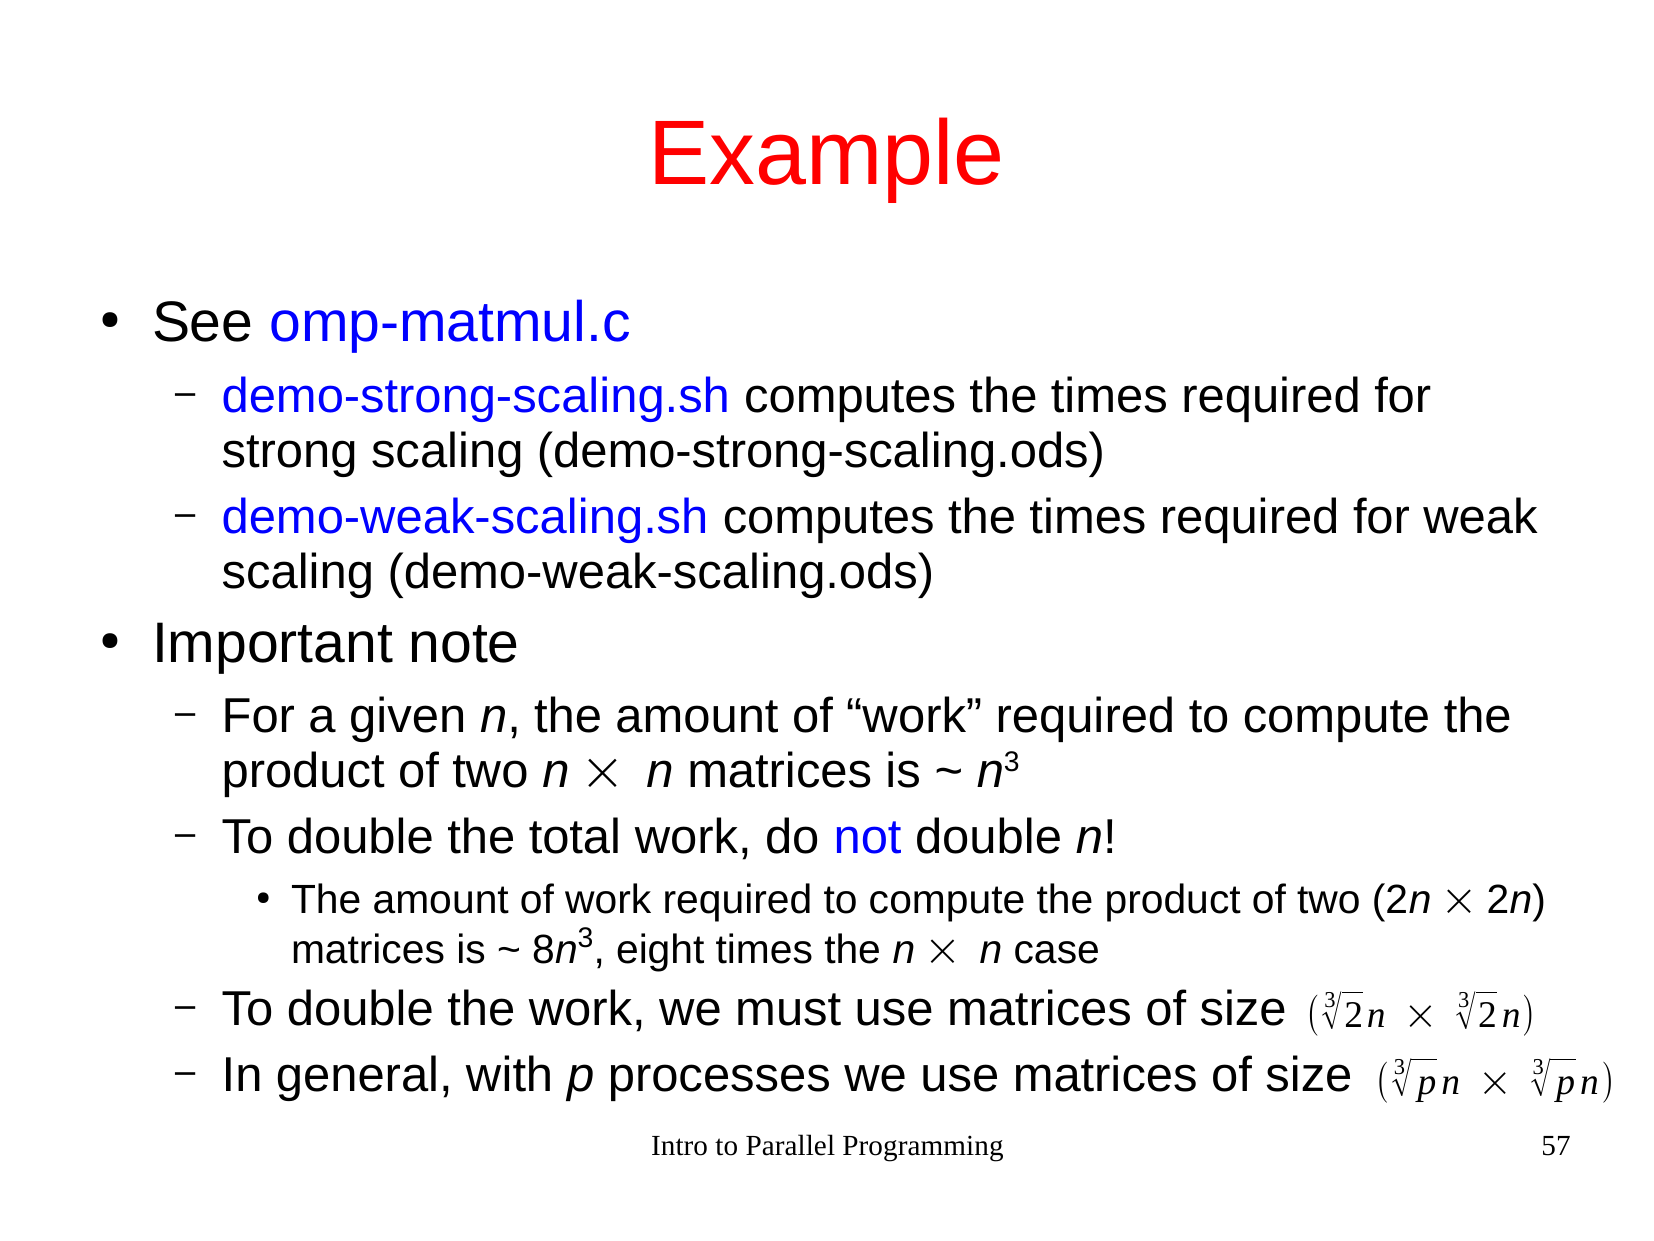

# Example
See omp-matmul.c
demo-strong-scaling.sh computes the times required for strong scaling (demo-strong-scaling.ods)
demo-weak-scaling.sh computes the times required for weak scaling (demo-weak-scaling.ods)
Important note
For a given n, the amount of “work” required to compute the product of two n ´ n matrices is ~ n3
To double the total work, do not double n!
The amount of work required to compute the product of two (2n ´ 2n) matrices is ~ 8n3, eight times the n ´ n case
To double the work, we must use matrices of size
In general, with p processes we use matrices of size
Intro to Parallel Programming
57